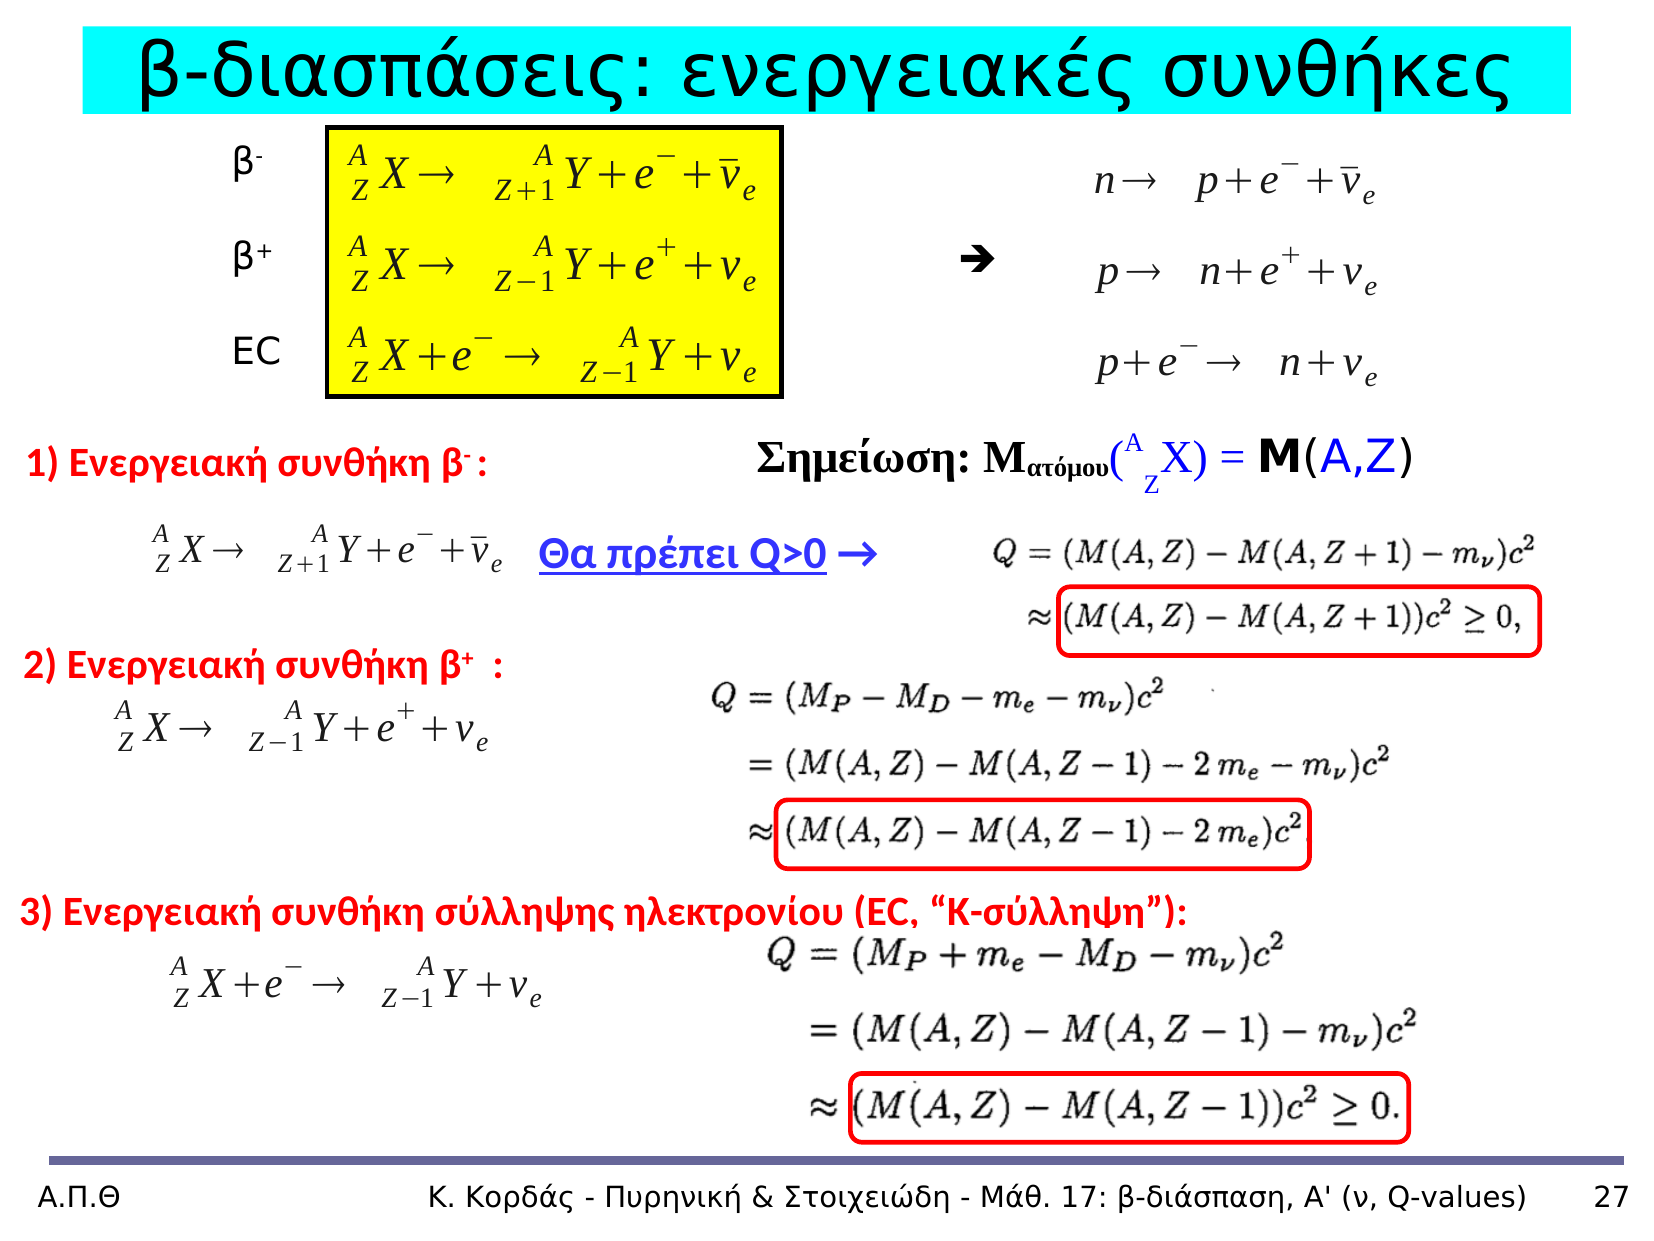

# β-διασπάσεις: ενεργειακές συνθήκες
β-
β+
EC

Σημείωση: Ματόμου(ΑΖΧ) = Μ(Α,Ζ)
1) Ενεργειακή συνθήκη β- :
Θα πρέπει Q>0 →
2) Ενεργειακή συνθήκη β+ :
3) Ενεργειακή συνθήκη σύλληψης ηλεκτρονίου (EC, “K-σύλληψη”):
Α.Π.Θ
Κ. Κορδάς - Πυρηνική & Στοιχειώδη - Μάθ. 17: β-διάσπαση, A' (ν, Q-values)
27